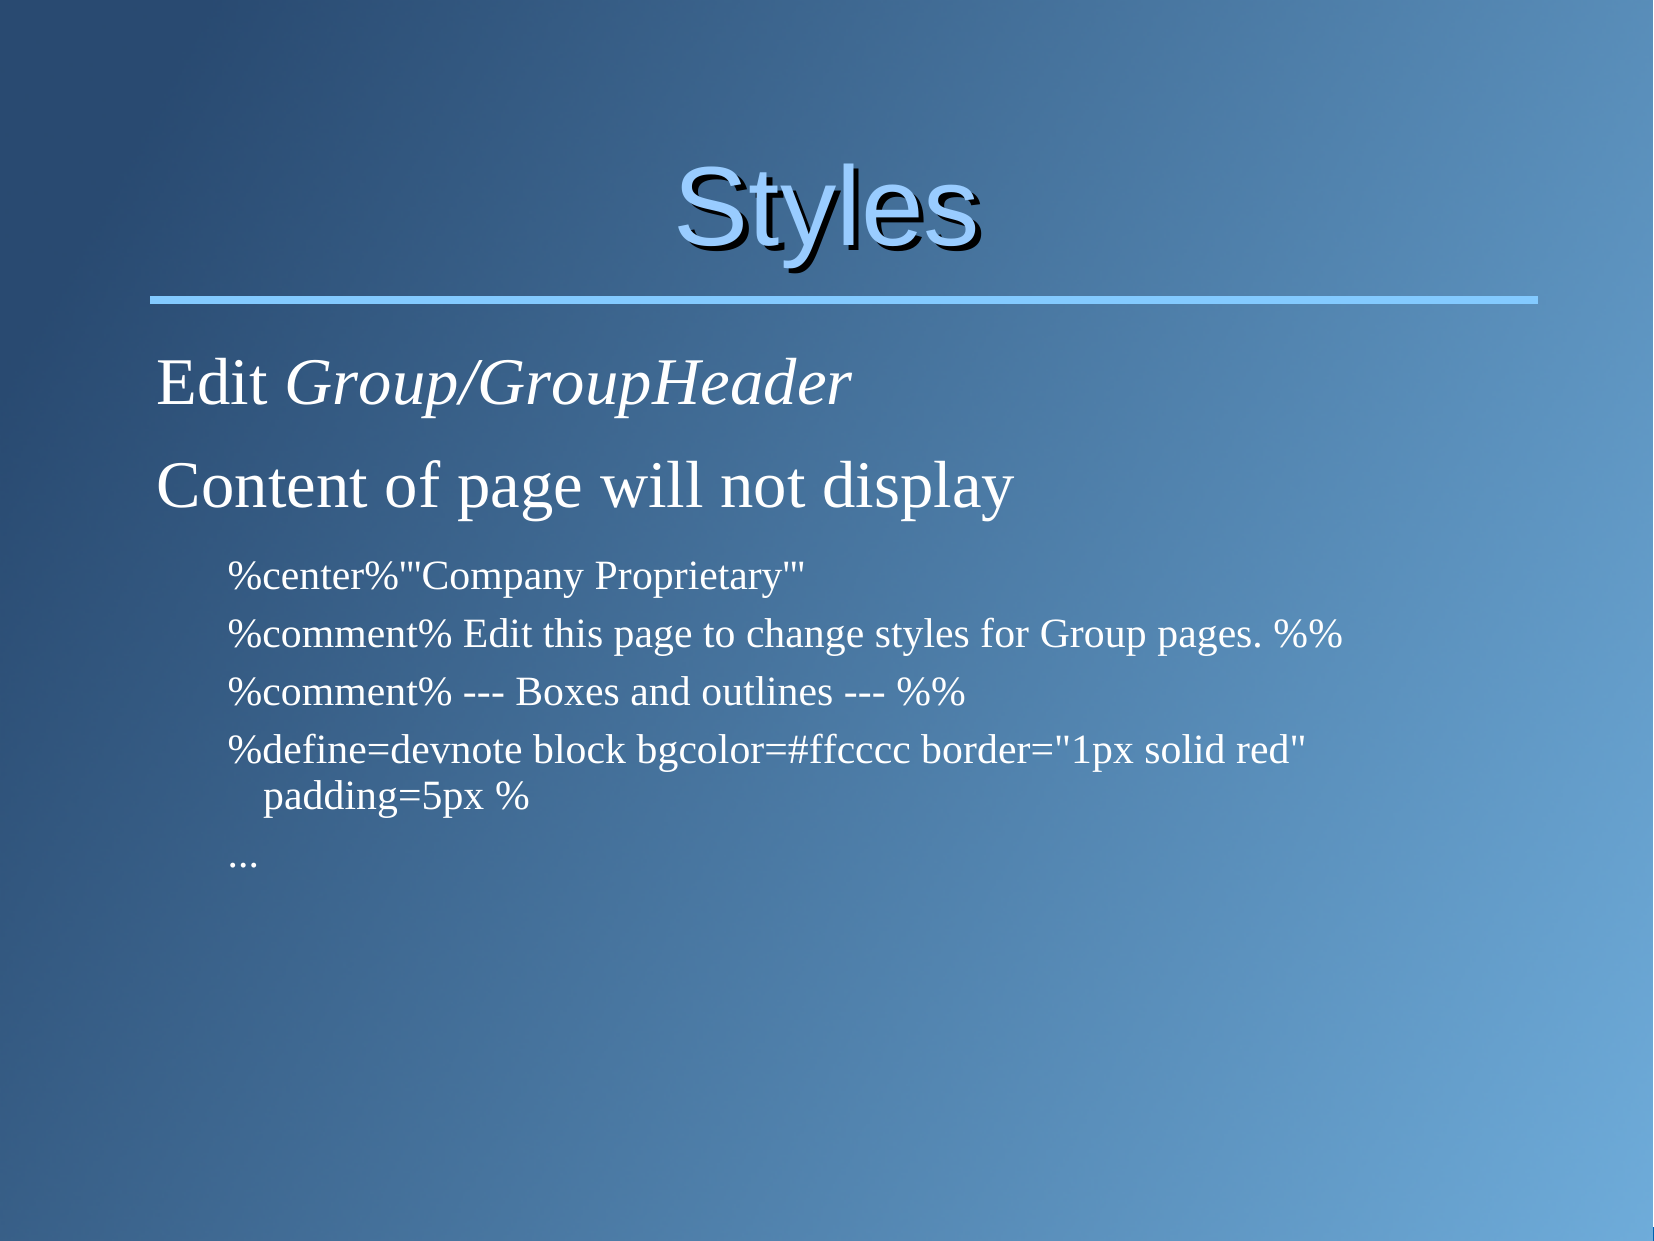

# Styles
Edit Group/GroupHeader
Content of page will not display
%center%'''Company Proprietary'''
%comment% Edit this page to change styles for Group pages. %%
%comment% --- Boxes and outlines --- %%
%define=devnote block bgcolor=#ffcccc border="1px solid red" padding=5px %
...